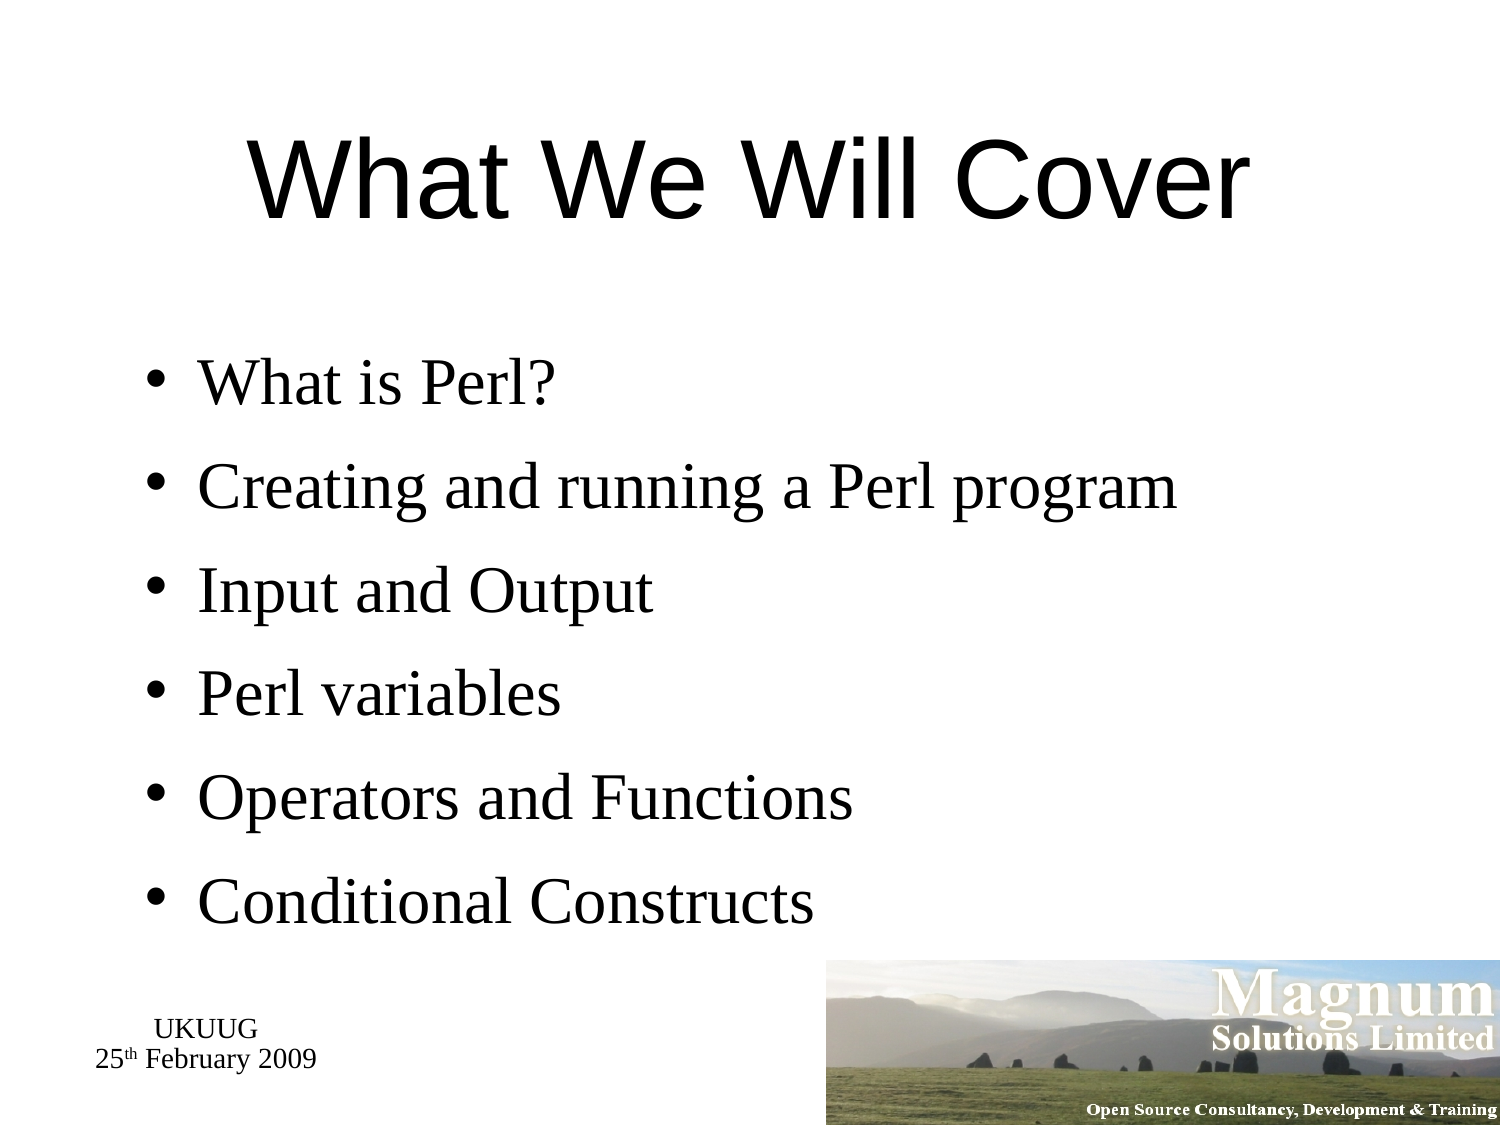

# What We Will Cover
What is Perl?
Creating and running a Perl program
Input and Output
Perl variables
Operators and Functions
Conditional Constructs
2